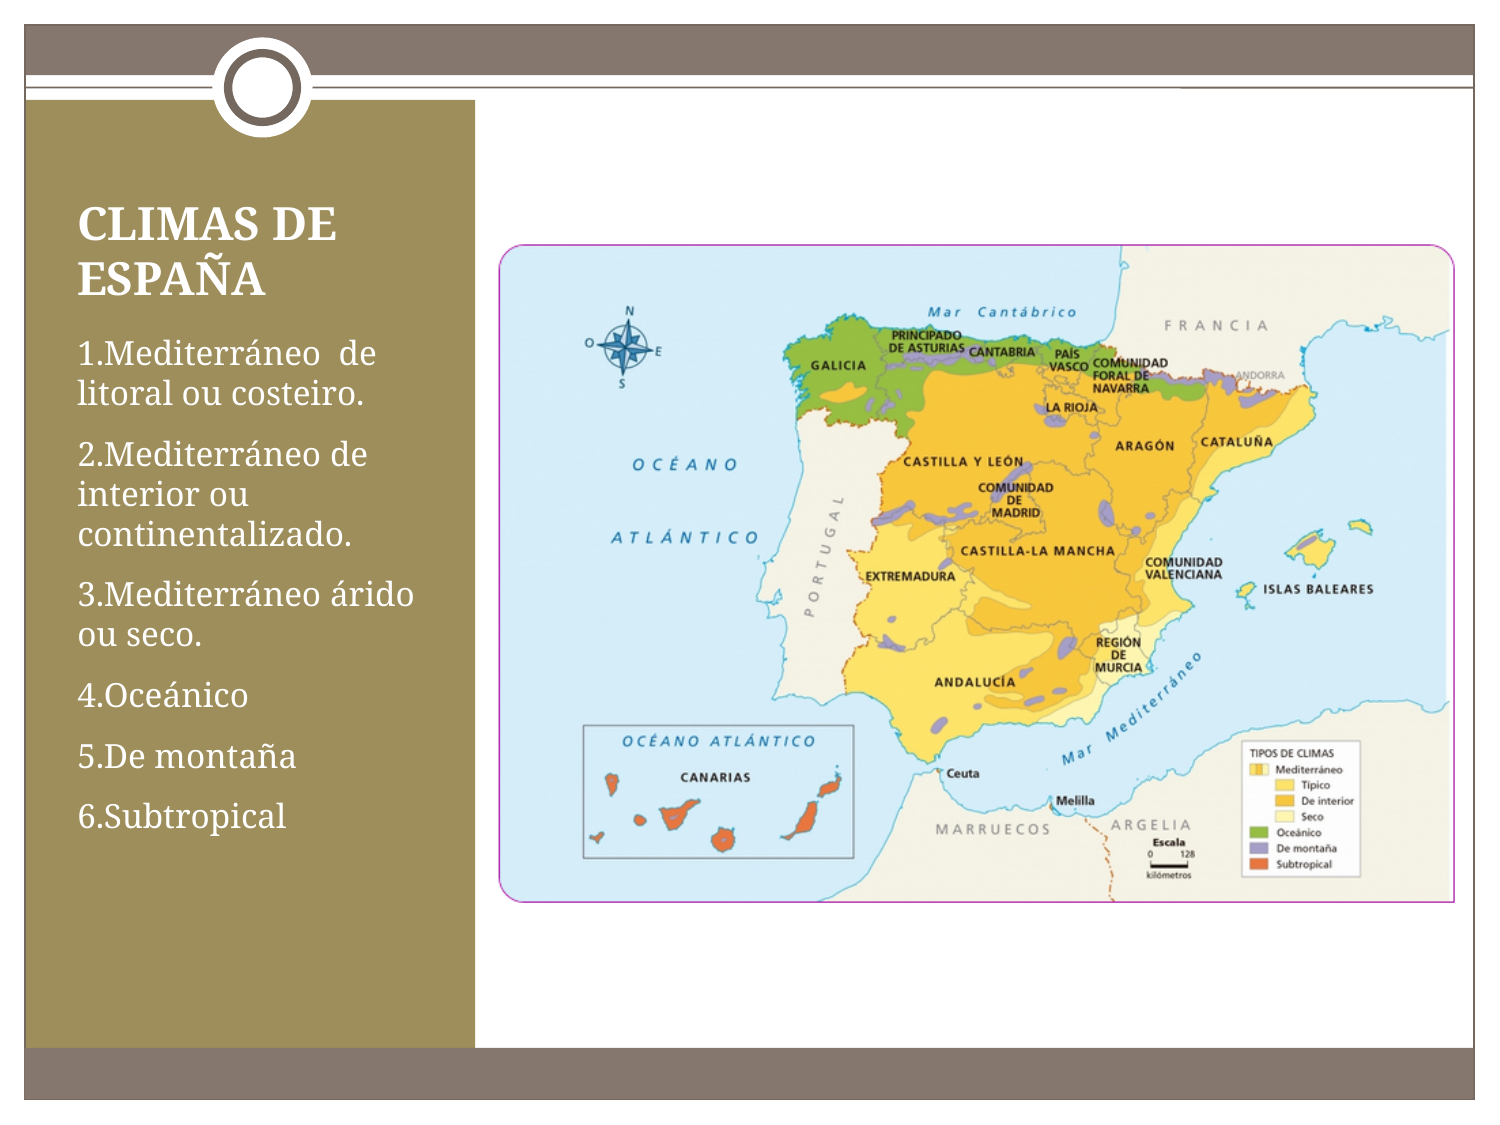

# CLIMAS DE ESPAÑA
Mediterráneo de litoral ou costeiro.
Mediterráneo de interior ou continentalizado.
Mediterráneo árido ou seco.
Oceánico
De montaña
Subtropical